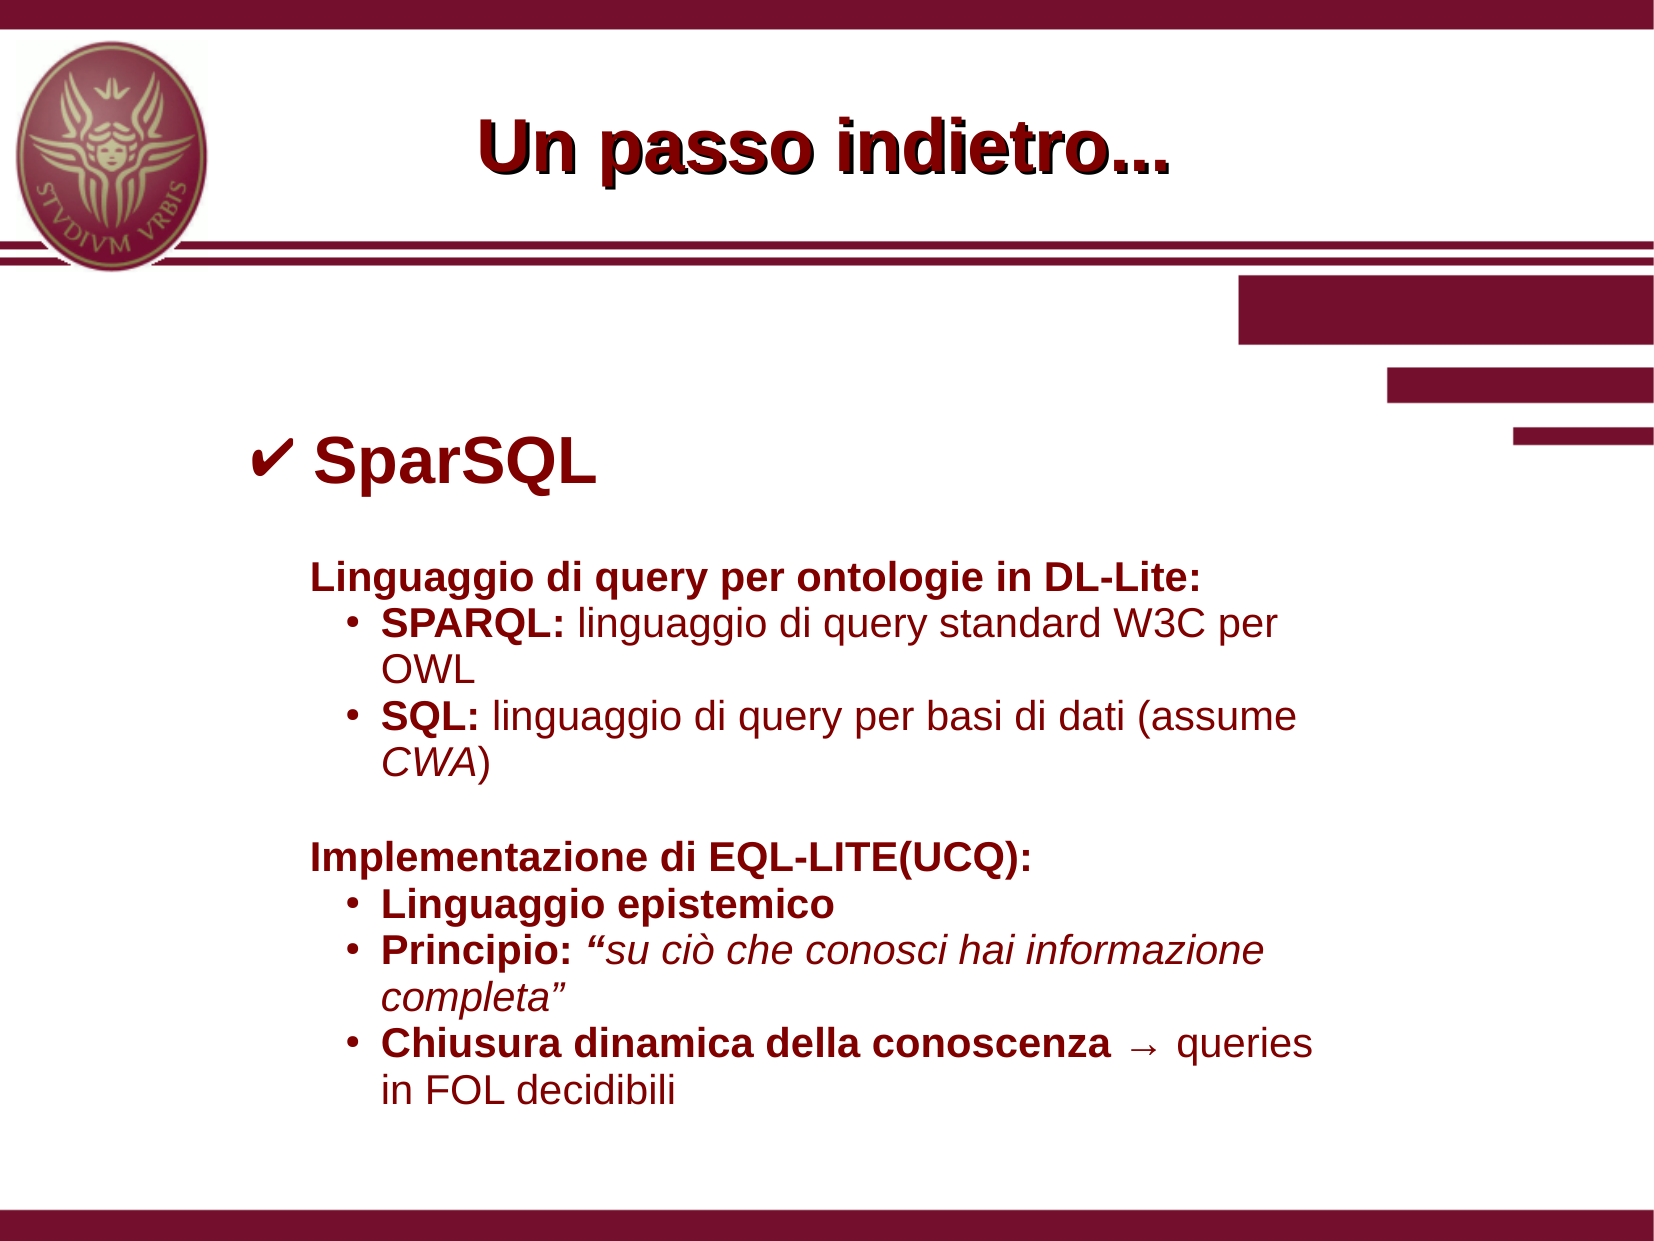

Un passo indietro...
 SparSQL
Linguaggio di query per ontologie in DL-Lite:
SPARQL: linguaggio di query standard W3C per OWL
SQL: linguaggio di query per basi di dati (assume CWA)
Implementazione di EQL-LITE(UCQ):
Linguaggio epistemico
Principio: “su ciò che conosci hai informazione completa”
Chiusura dinamica della conoscenza → queries in FOL decidibili